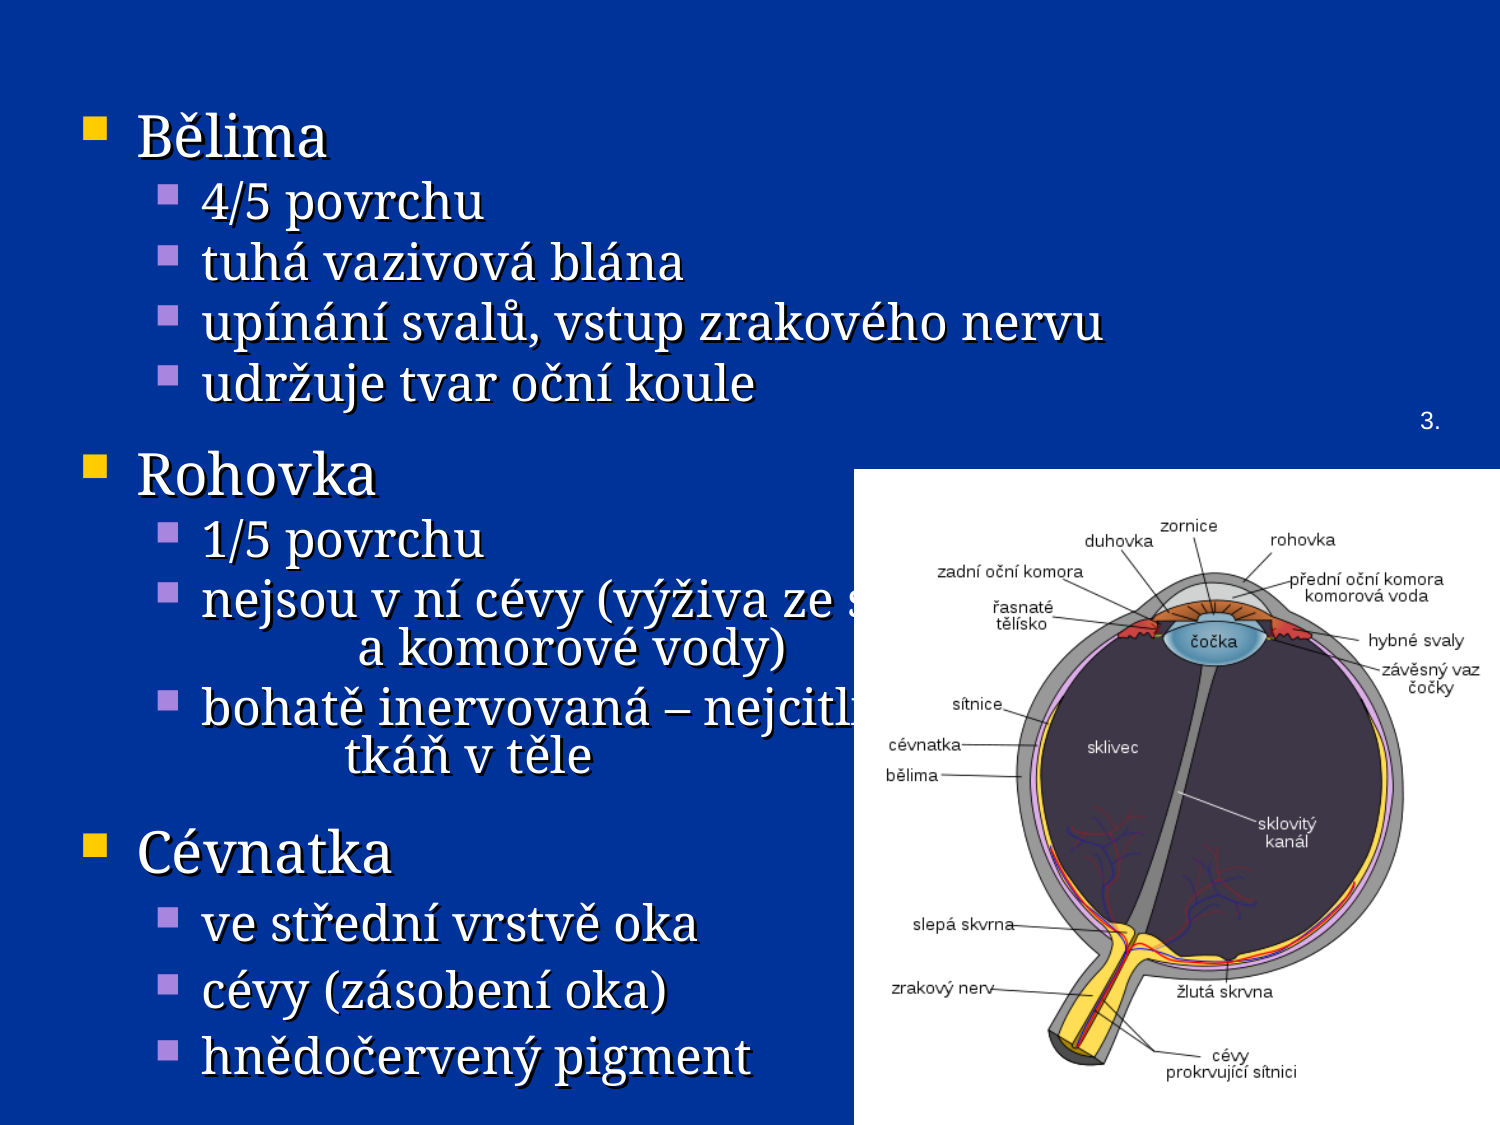

# Bělima
4/5 povrchu
tuhá vazivová blána
upínání svalů, vstup zrakového nervu
udržuje tvar oční koule
Rohovka
1/5 povrchu
nejsou v ní cévy (výživa ze slz a komorové vody)
bohatě inervovaná – nejcitlivější tkáň v těle
Cévnatka
ve střední vrstvě oka
cévy (zásobení oka)
hnědočervený pigment
3.